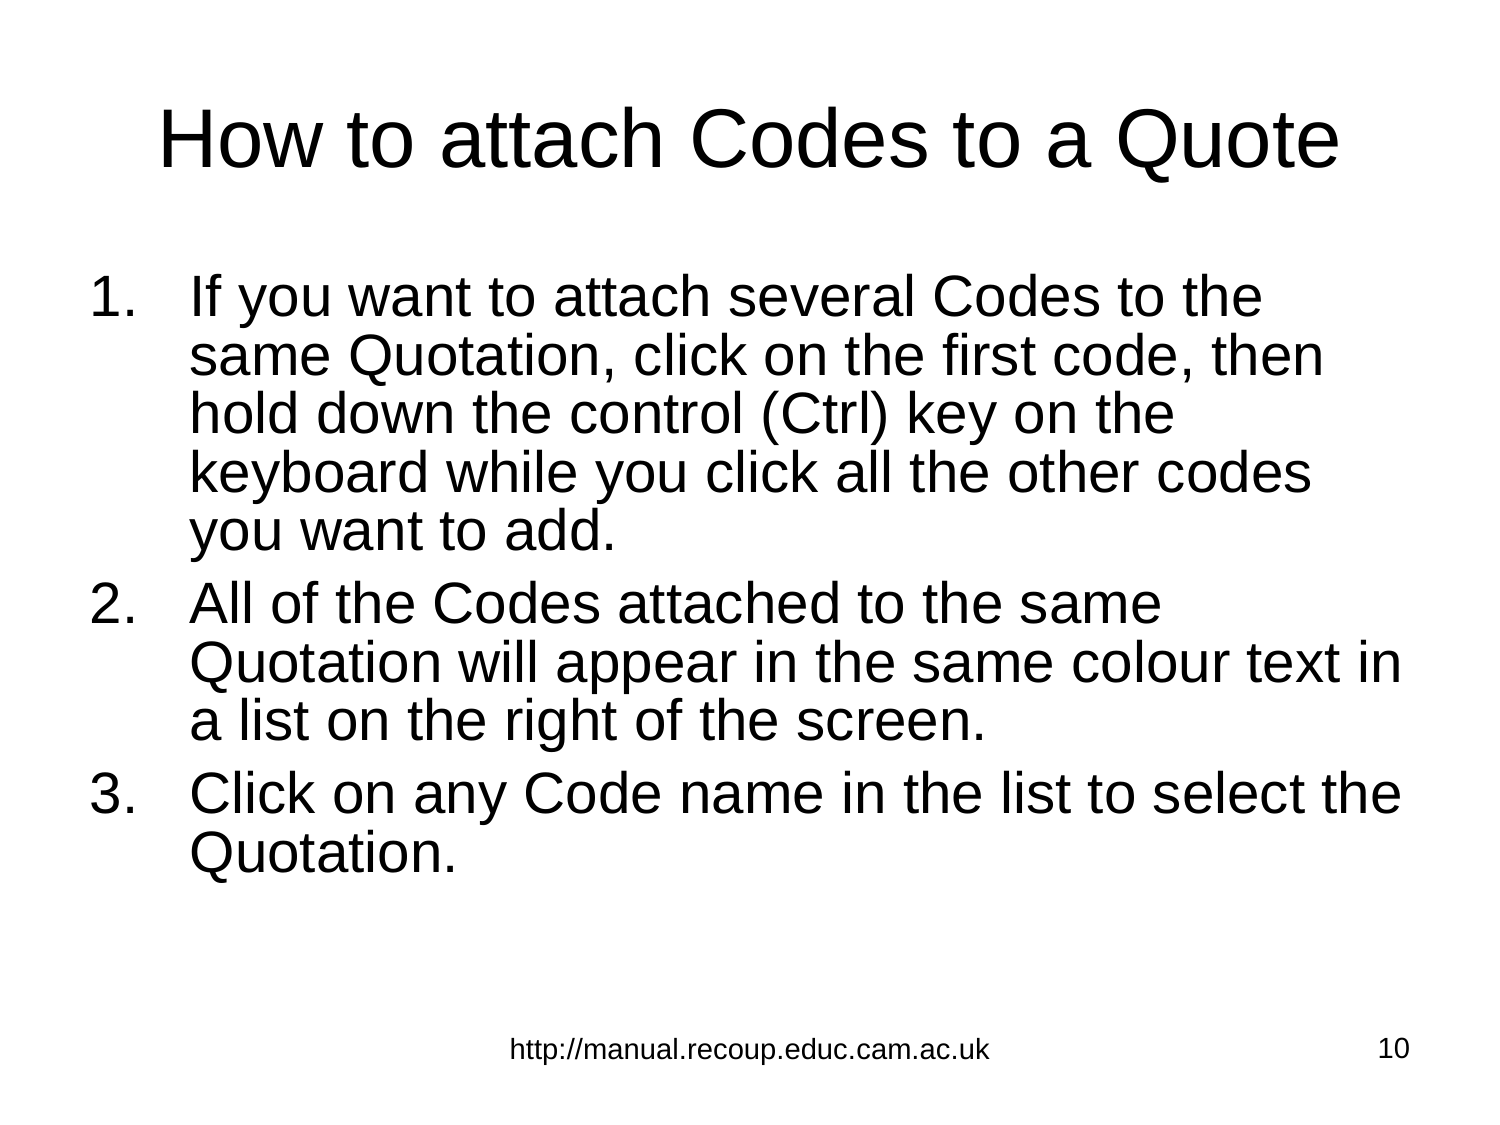

# How to attach Codes to a Quote
If you want to attach several Codes to the same Quotation, click on the first code, then hold down the control (Ctrl) key on the keyboard while you click all the other codes you want to add.
All of the Codes attached to the same Quotation will appear in the same colour text in a list on the right of the screen.
Click on any Code name in the list to select the Quotation.
10
http://manual.recoup.educ.cam.ac.uk